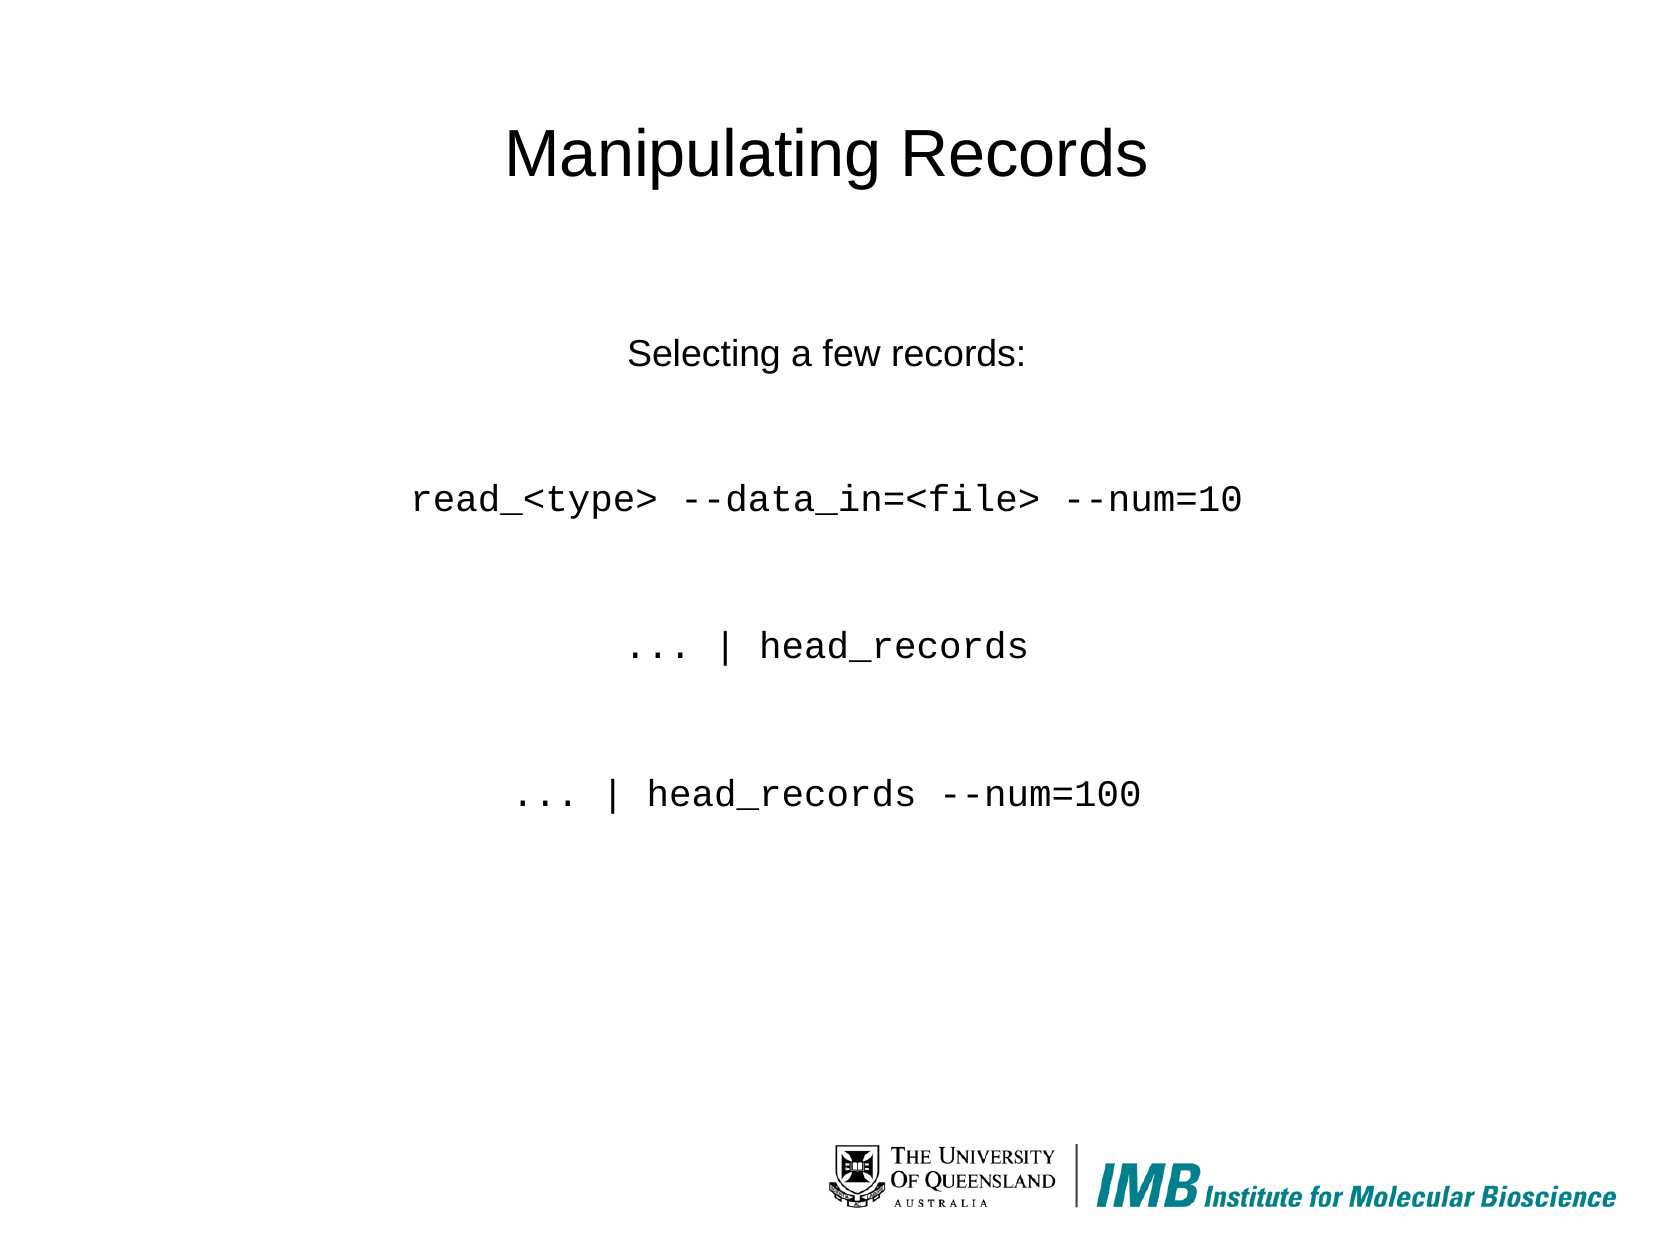

# Manipulating Records
Selecting a few records:
read_<type> --data_in=<file> --num=10
... | head_records
... | head_records --num=100